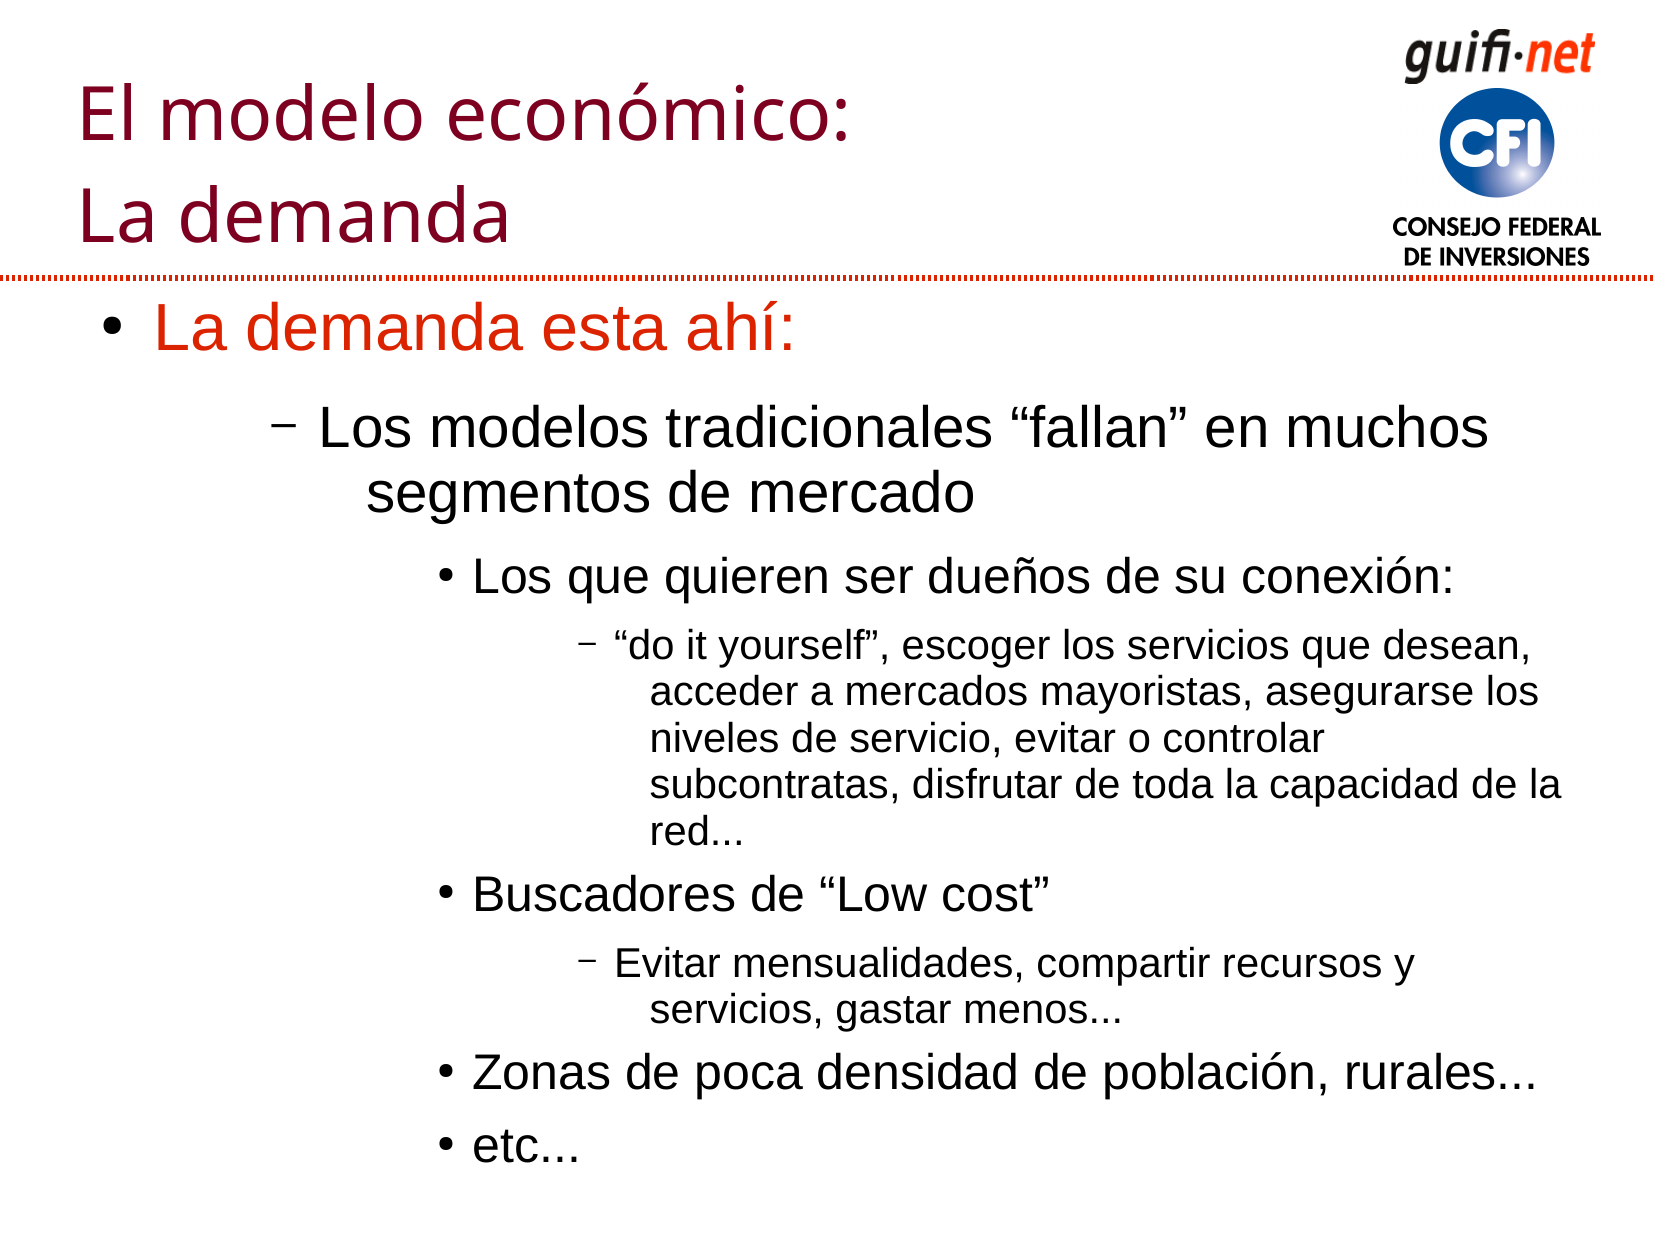

# El modelo económico: La demanda
La demanda esta ahí:
Los modelos tradicionales “fallan” en muchos segmentos de mercado
Los que quieren ser dueños de su conexión:
“do it yourself”, escoger los servicios que desean, acceder a mercados mayoristas, asegurarse los niveles de servicio, evitar o controlar subcontratas, disfrutar de toda la capacidad de la red...
Buscadores de “Low cost”
Evitar mensualidades, compartir recursos y servicios, gastar menos...
Zonas de poca densidad de población, rurales...
etc...